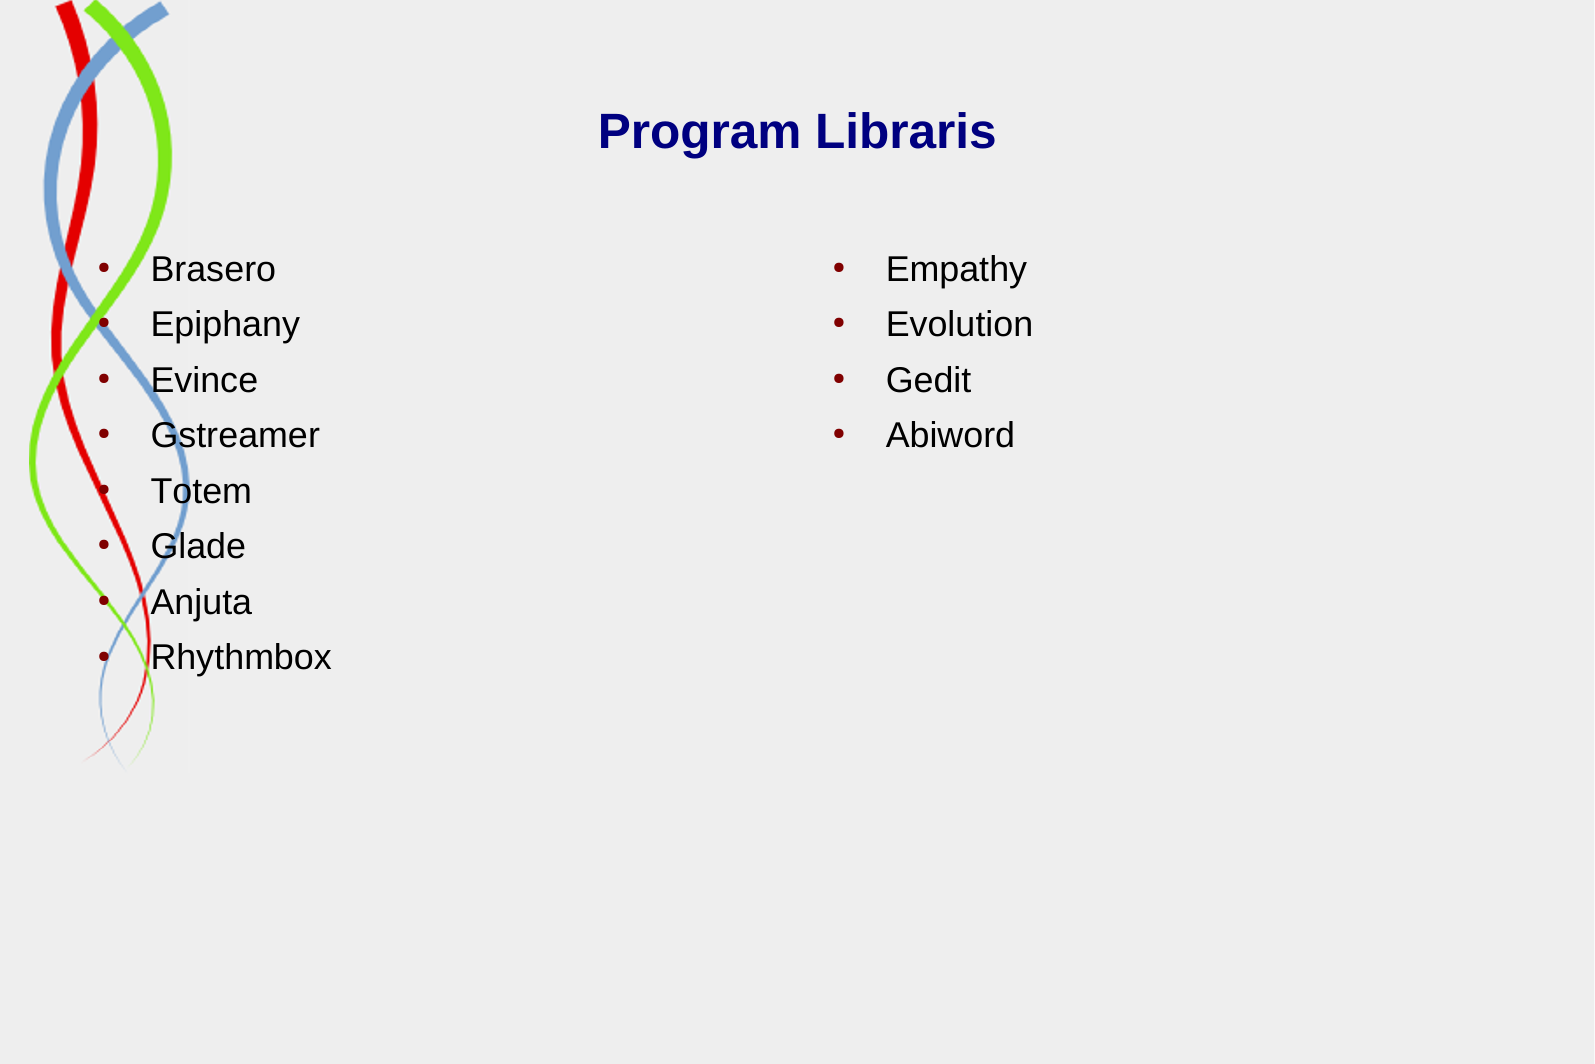

# Program Libraris
Brasero
Epiphany
Evince
Gstreamer
Totem
Glade
Anjuta
Rhythmbox
Empathy
Evolution
Gedit
Abiword